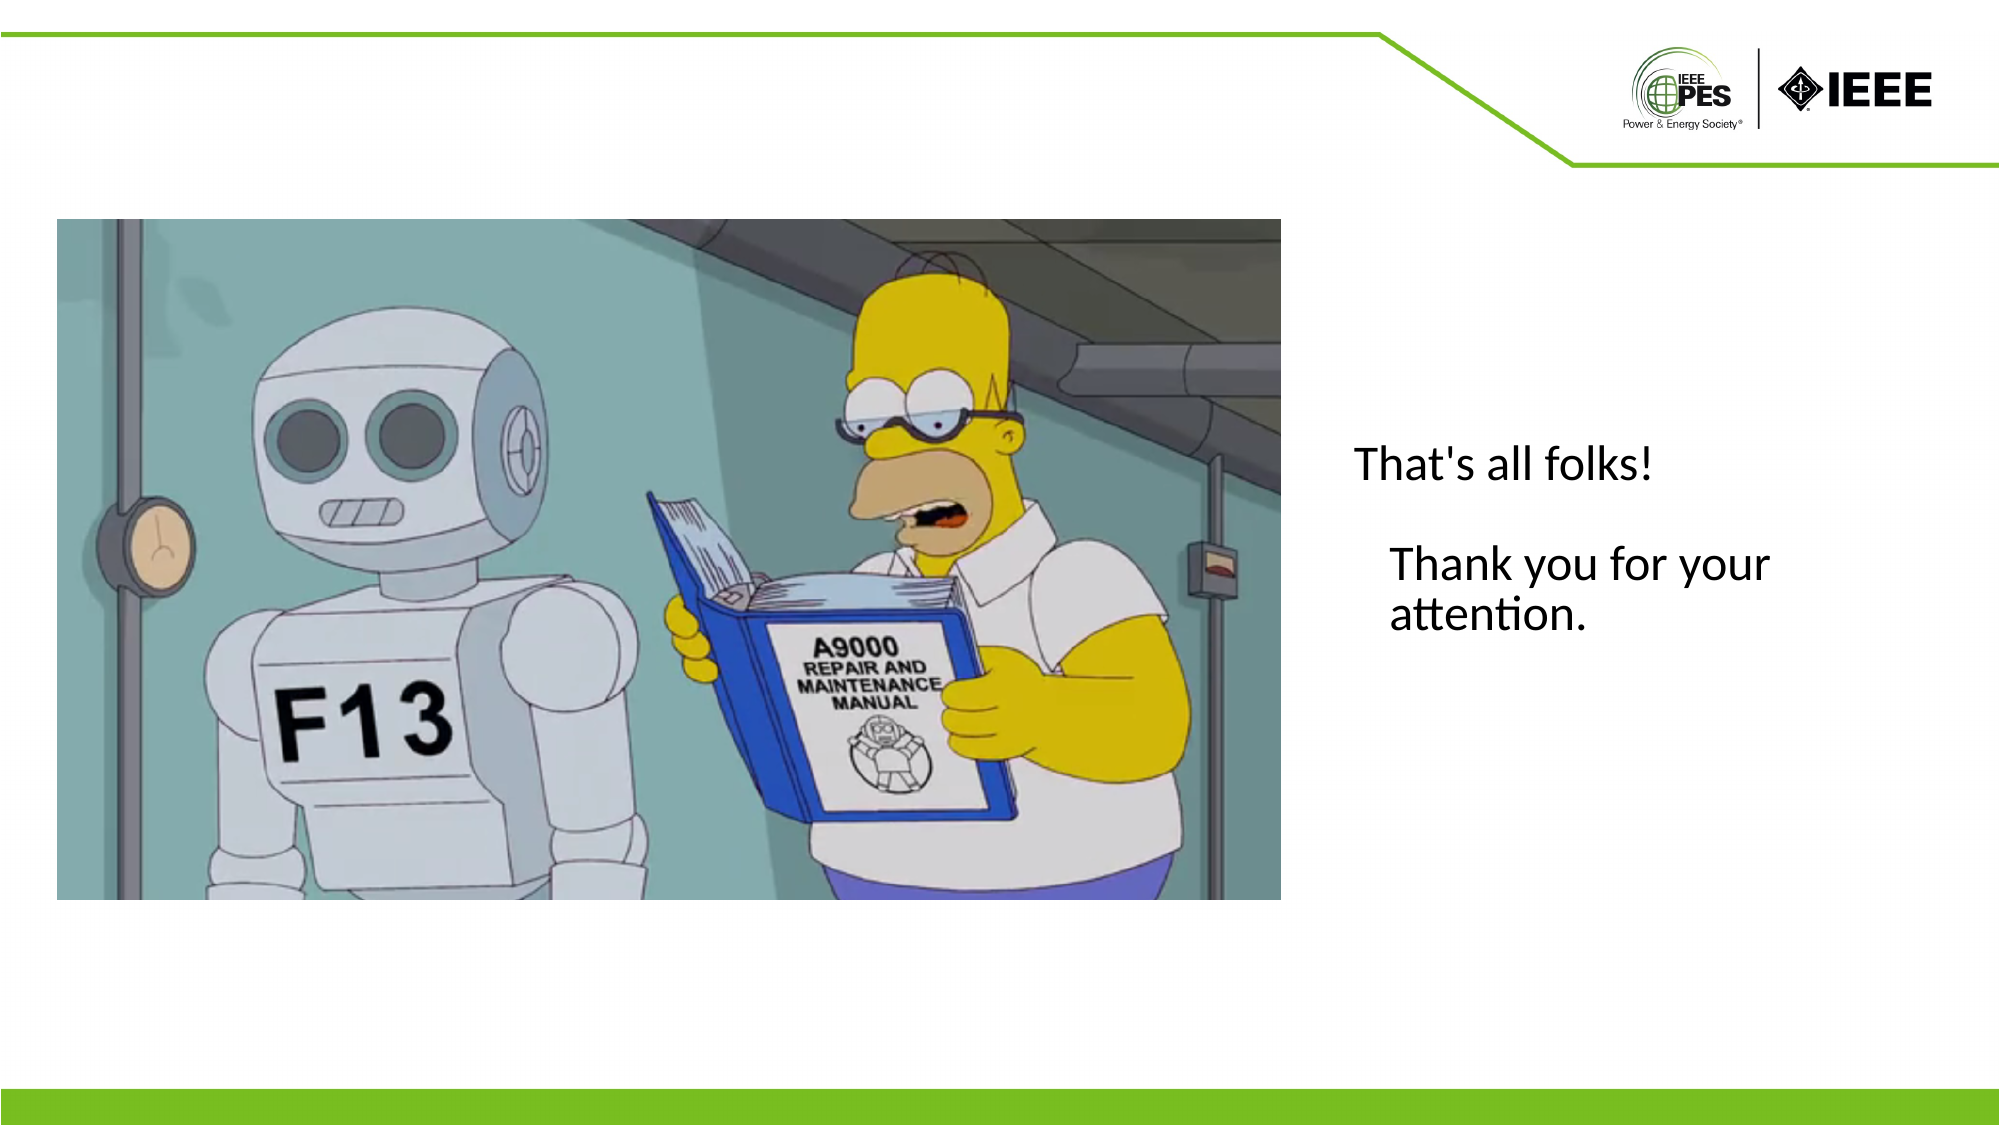

# That's all folks! Thank you for your attention.